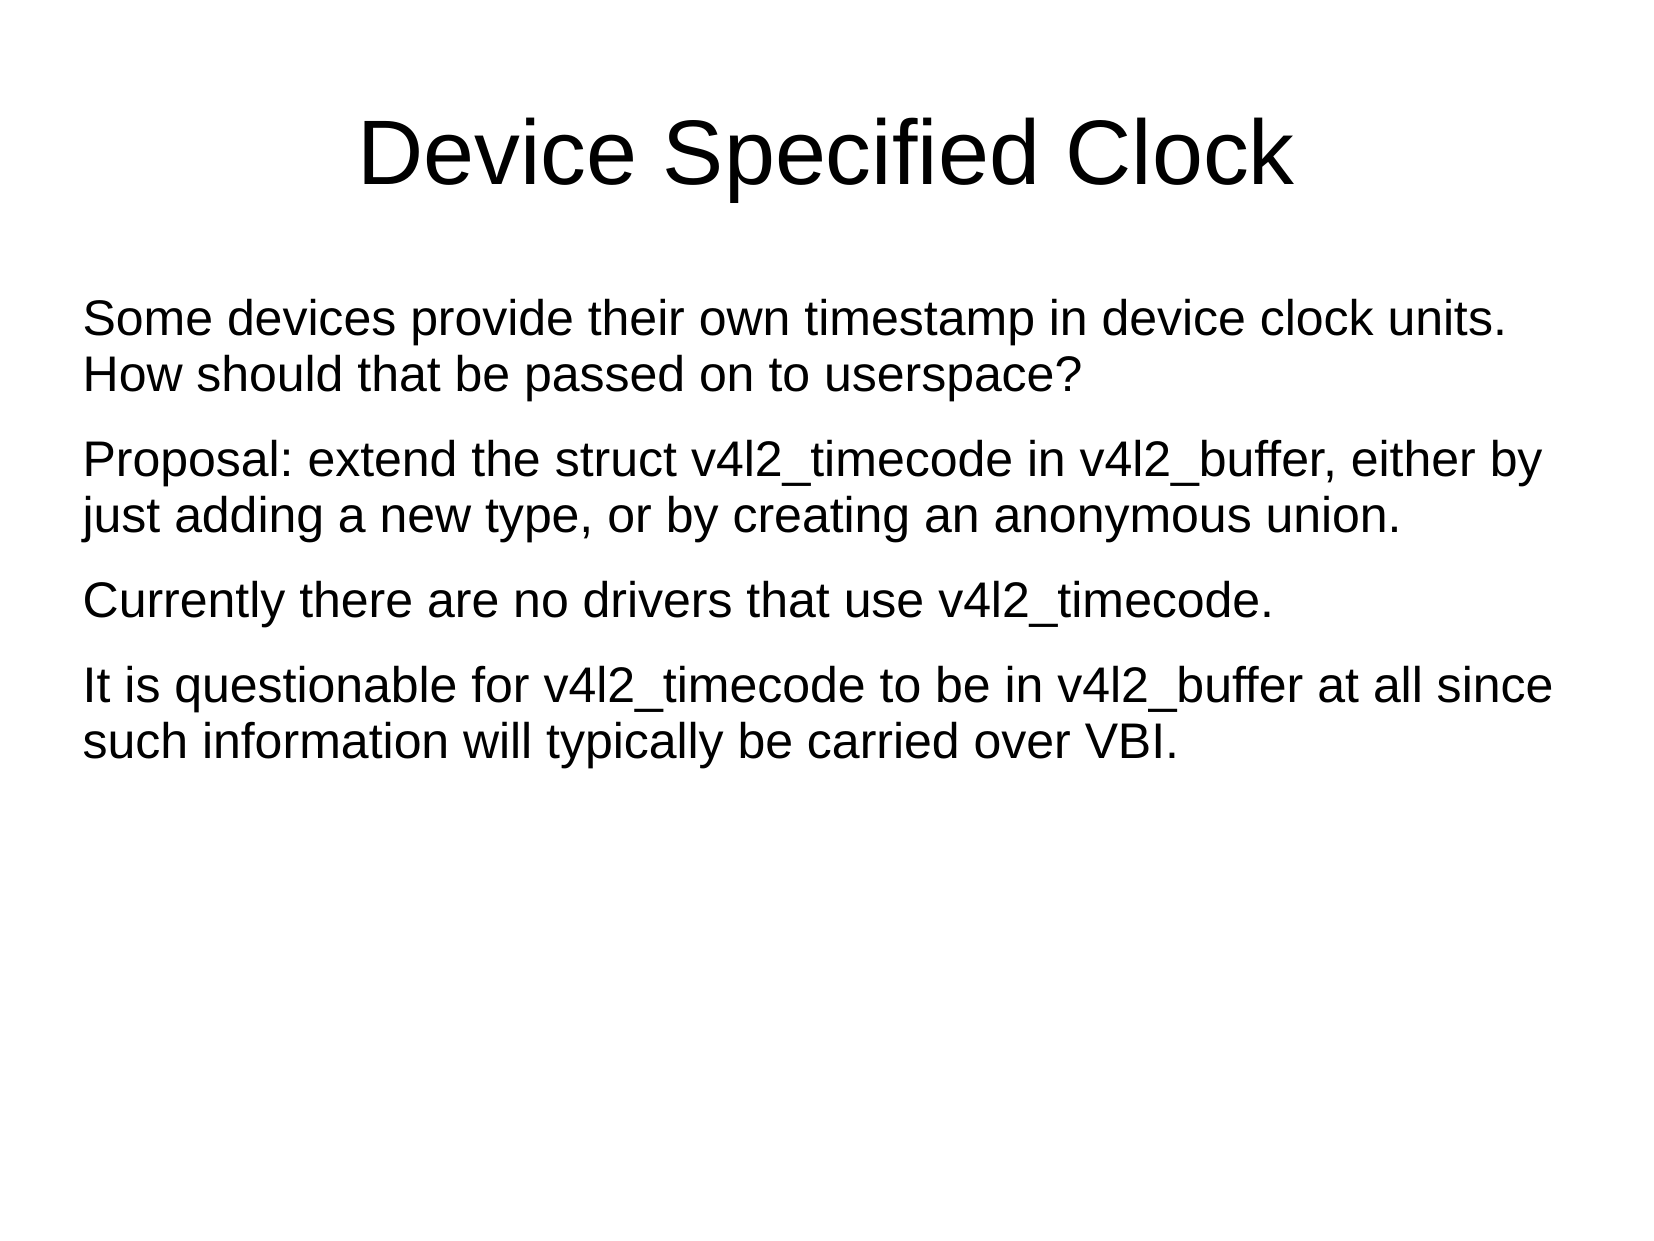

# Device Specified Clock
Some devices provide their own timestamp in device clock units. How should that be passed on to userspace?
Proposal: extend the struct v4l2_timecode in v4l2_buffer, either by just adding a new type, or by creating an anonymous union.
Currently there are no drivers that use v4l2_timecode.
It is questionable for v4l2_timecode to be in v4l2_buffer at all since such information will typically be carried over VBI.